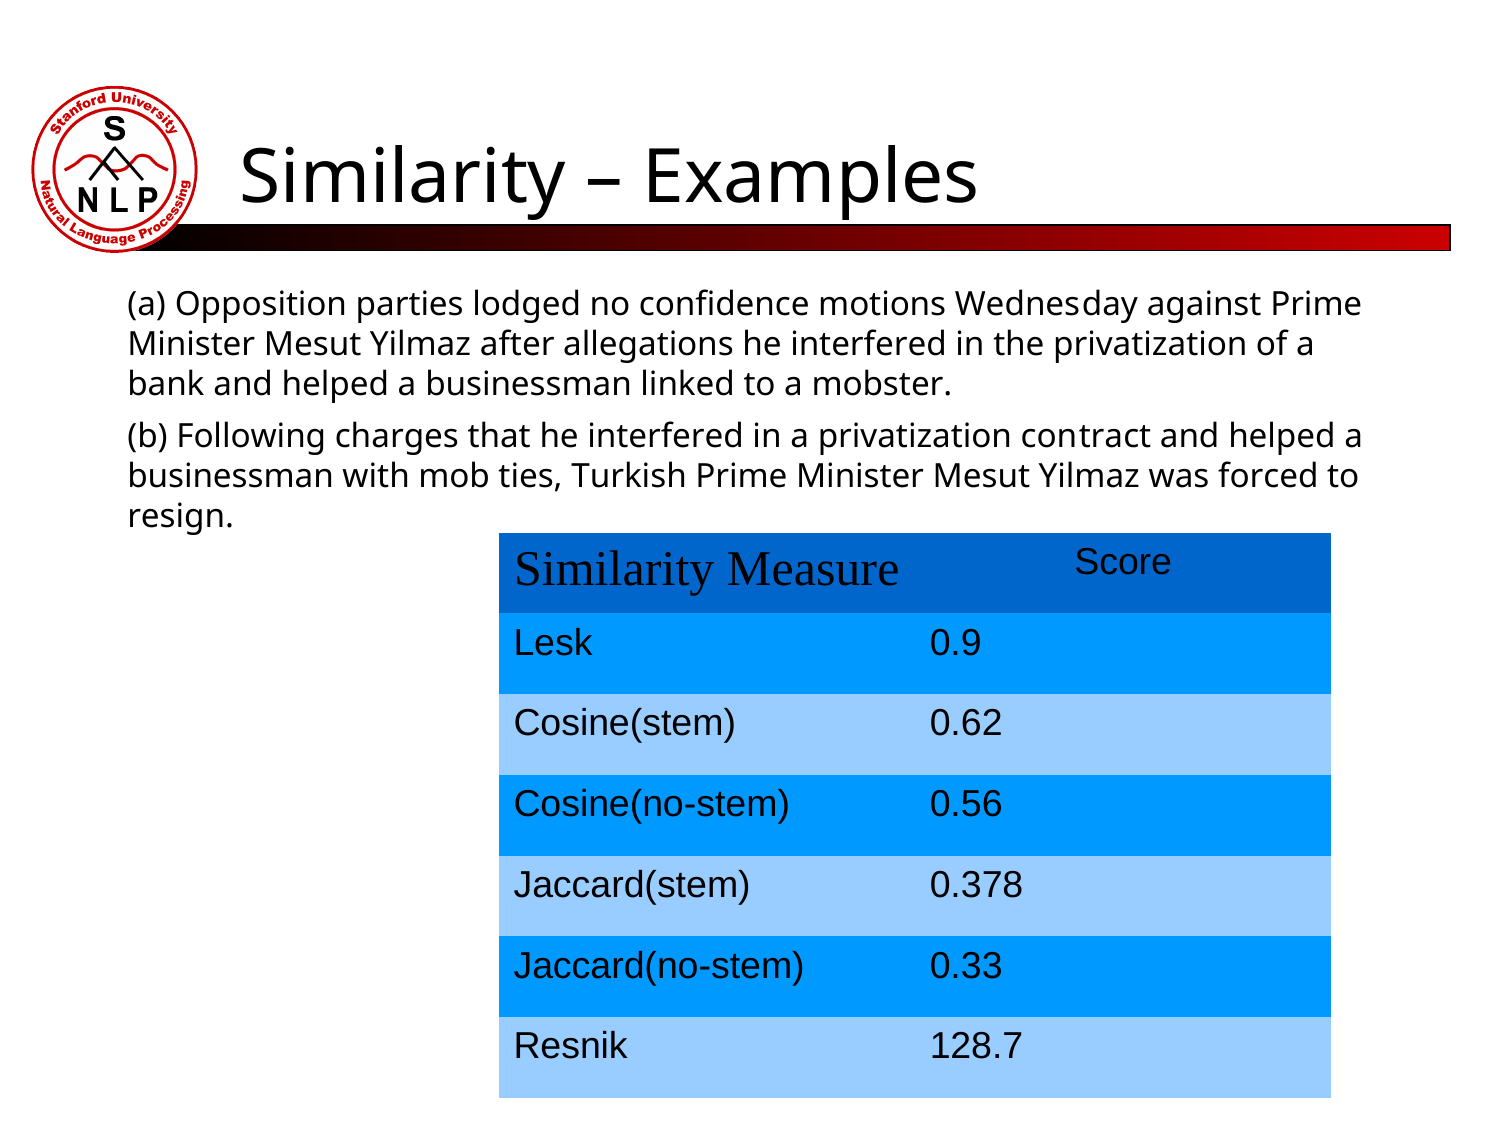

# Similarity – Examples
(a) Opposition parties lodged no confidence motions Wednesday against Prime Minister Mesut Yilmaz after allegations he interfered in the privatization of a bank and helped a businessman linked to a mobster.
(b) Following charges that he interfered in a privatization contract and helped a businessman with mob ties, Turkish Prime Minister Mesut Yilmaz was forced to resign.
| Similarity Measure | Score |
| --- | --- |
| Lesk | 0.9 |
| Cosine(stem) | 0.62 |
| Cosine(no-stem) | 0.56 |
| Jaccard(stem) | 0.378 |
| Jaccard(no-stem) | 0.33 |
| Resnik | 128.7 |